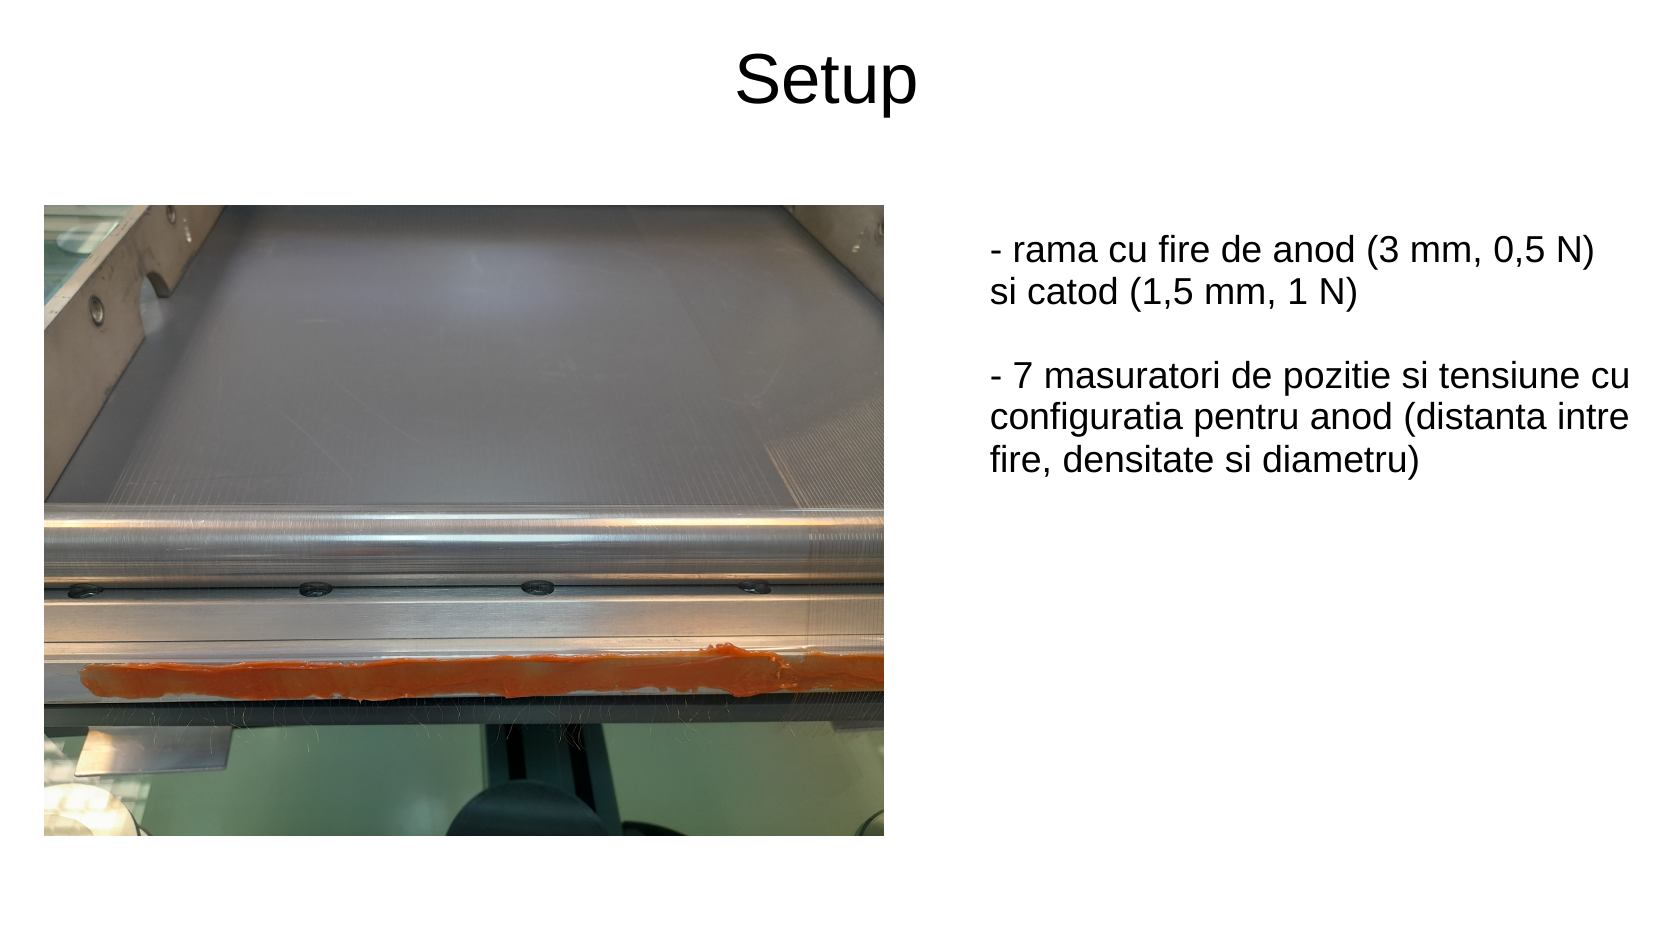

# Setup
- rama cu fire de anod (3 mm, 0,5 N)
si catod (1,5 mm, 1 N)
- 7 masuratori de pozitie si tensiune cu configuratia pentru anod (distanta intre fire, densitate si diametru)